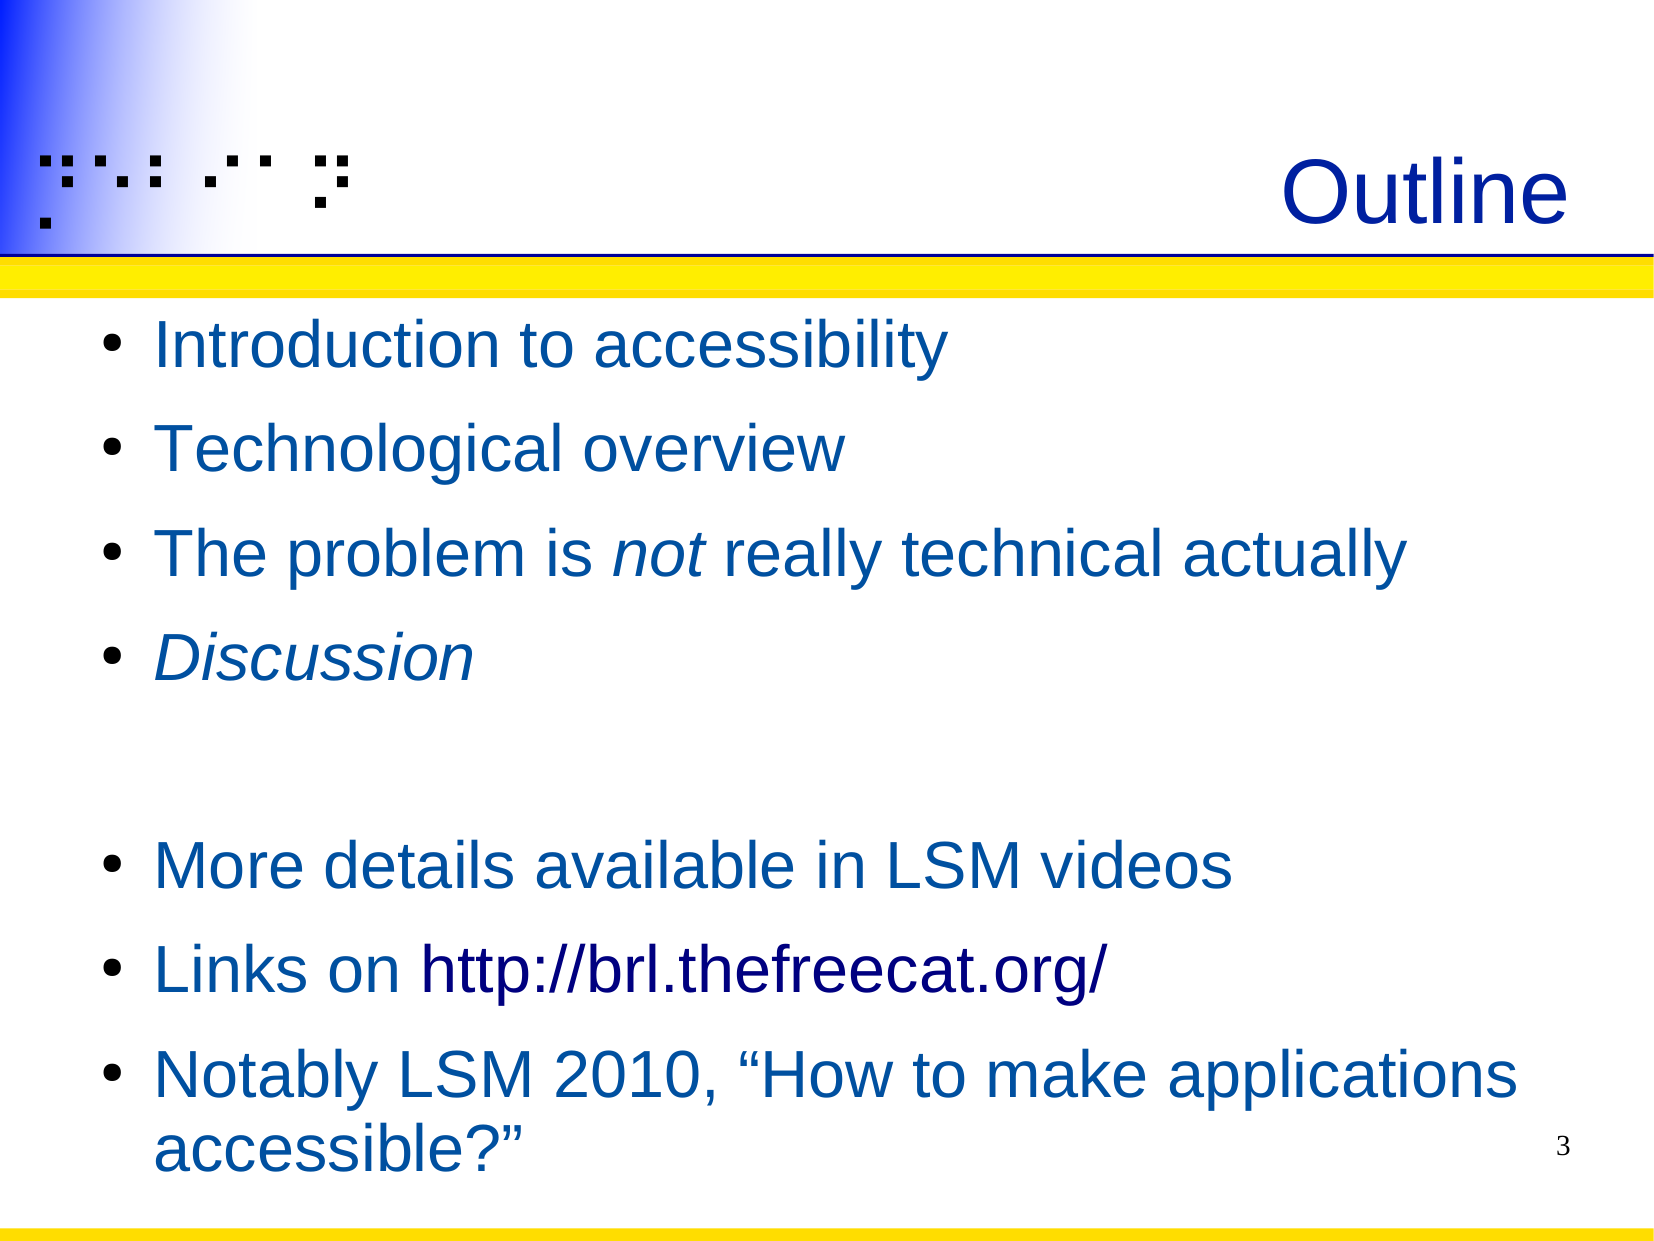

# Outline
Introduction to accessibility
Technological overview
The problem is not really technical actually
Discussion
More details available in LSM videos
Links on http://brl.thefreecat.org/
Notably LSM 2010, “How to make applications accessible?”
3